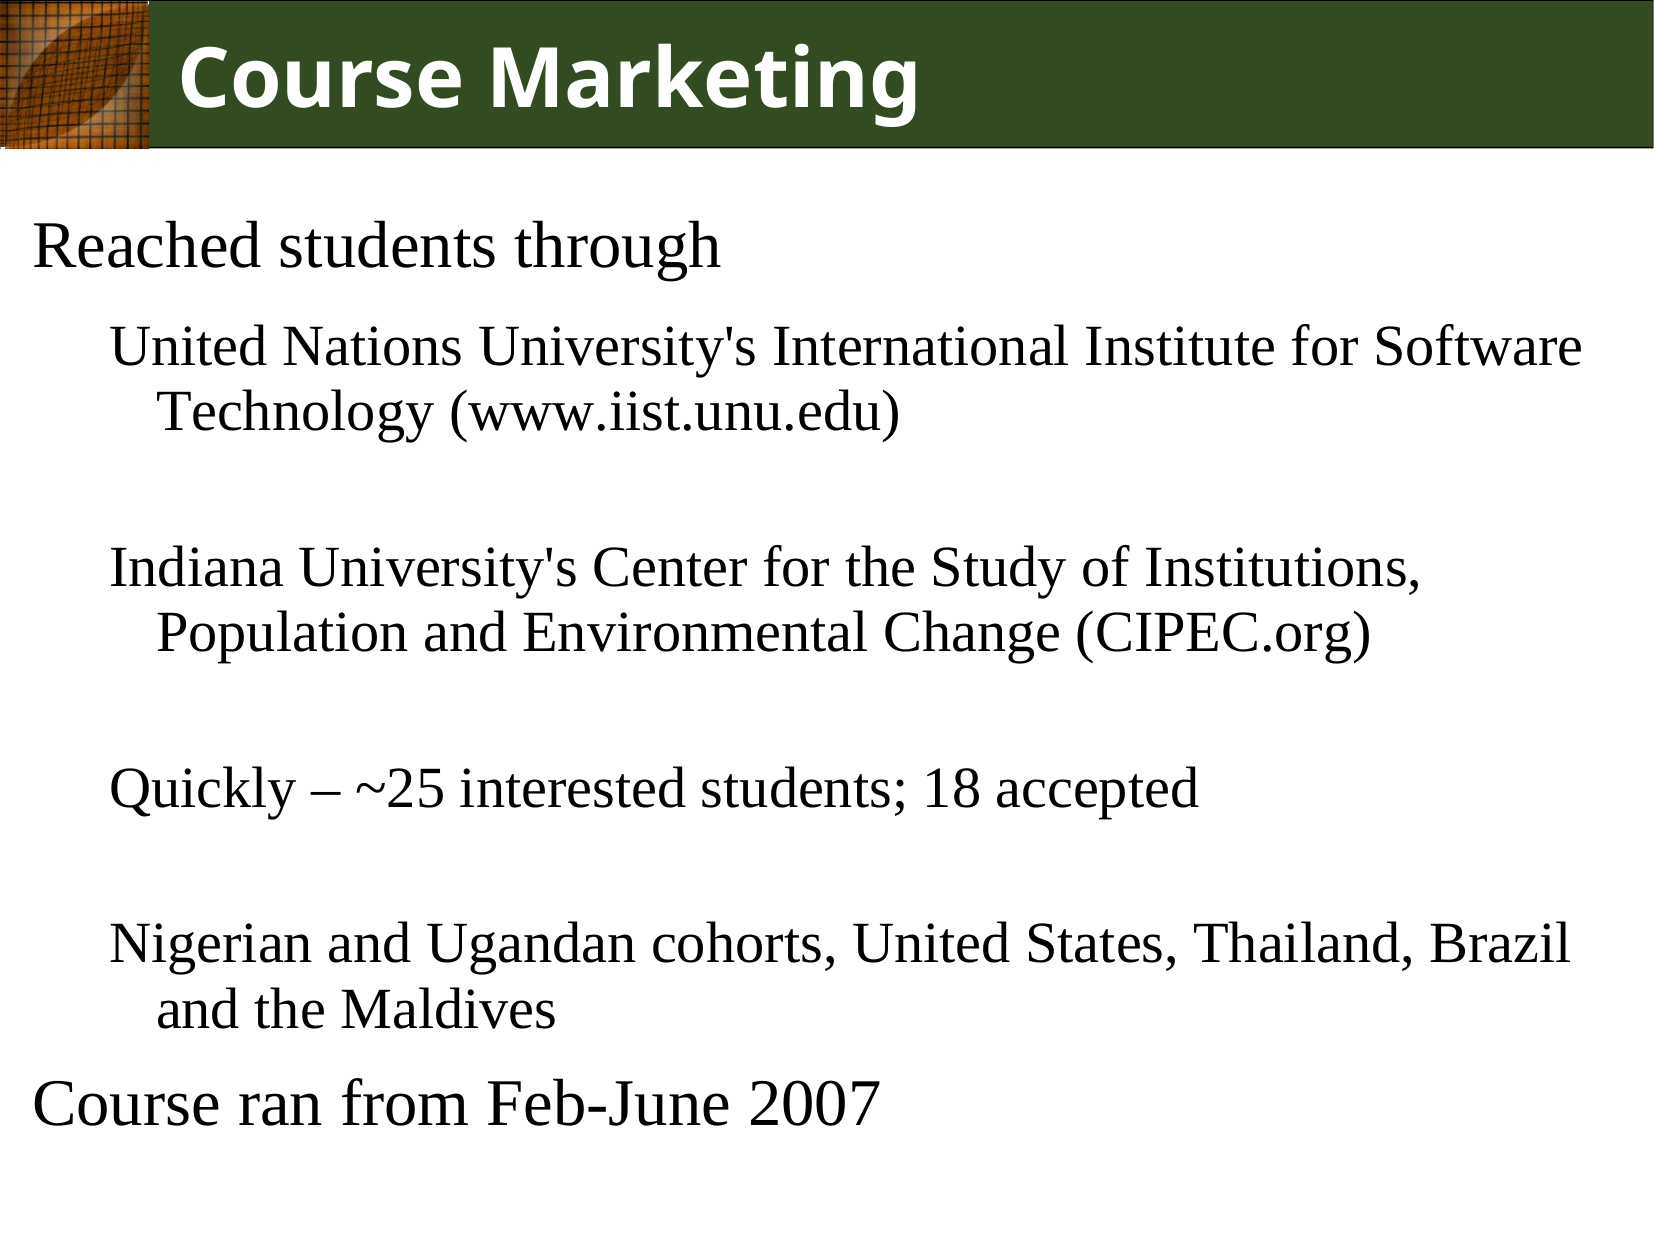

# Course Marketing
Reached students through
United Nations University's International Institute for Software Technology (www.iist.unu.edu)
Indiana University's Center for the Study of Institutions, Population and Environmental Change (CIPEC.org)
Quickly – ~25 interested students; 18 accepted
Nigerian and Ugandan cohorts, United States, Thailand, Brazil and the Maldives
Course ran from Feb-June 2007